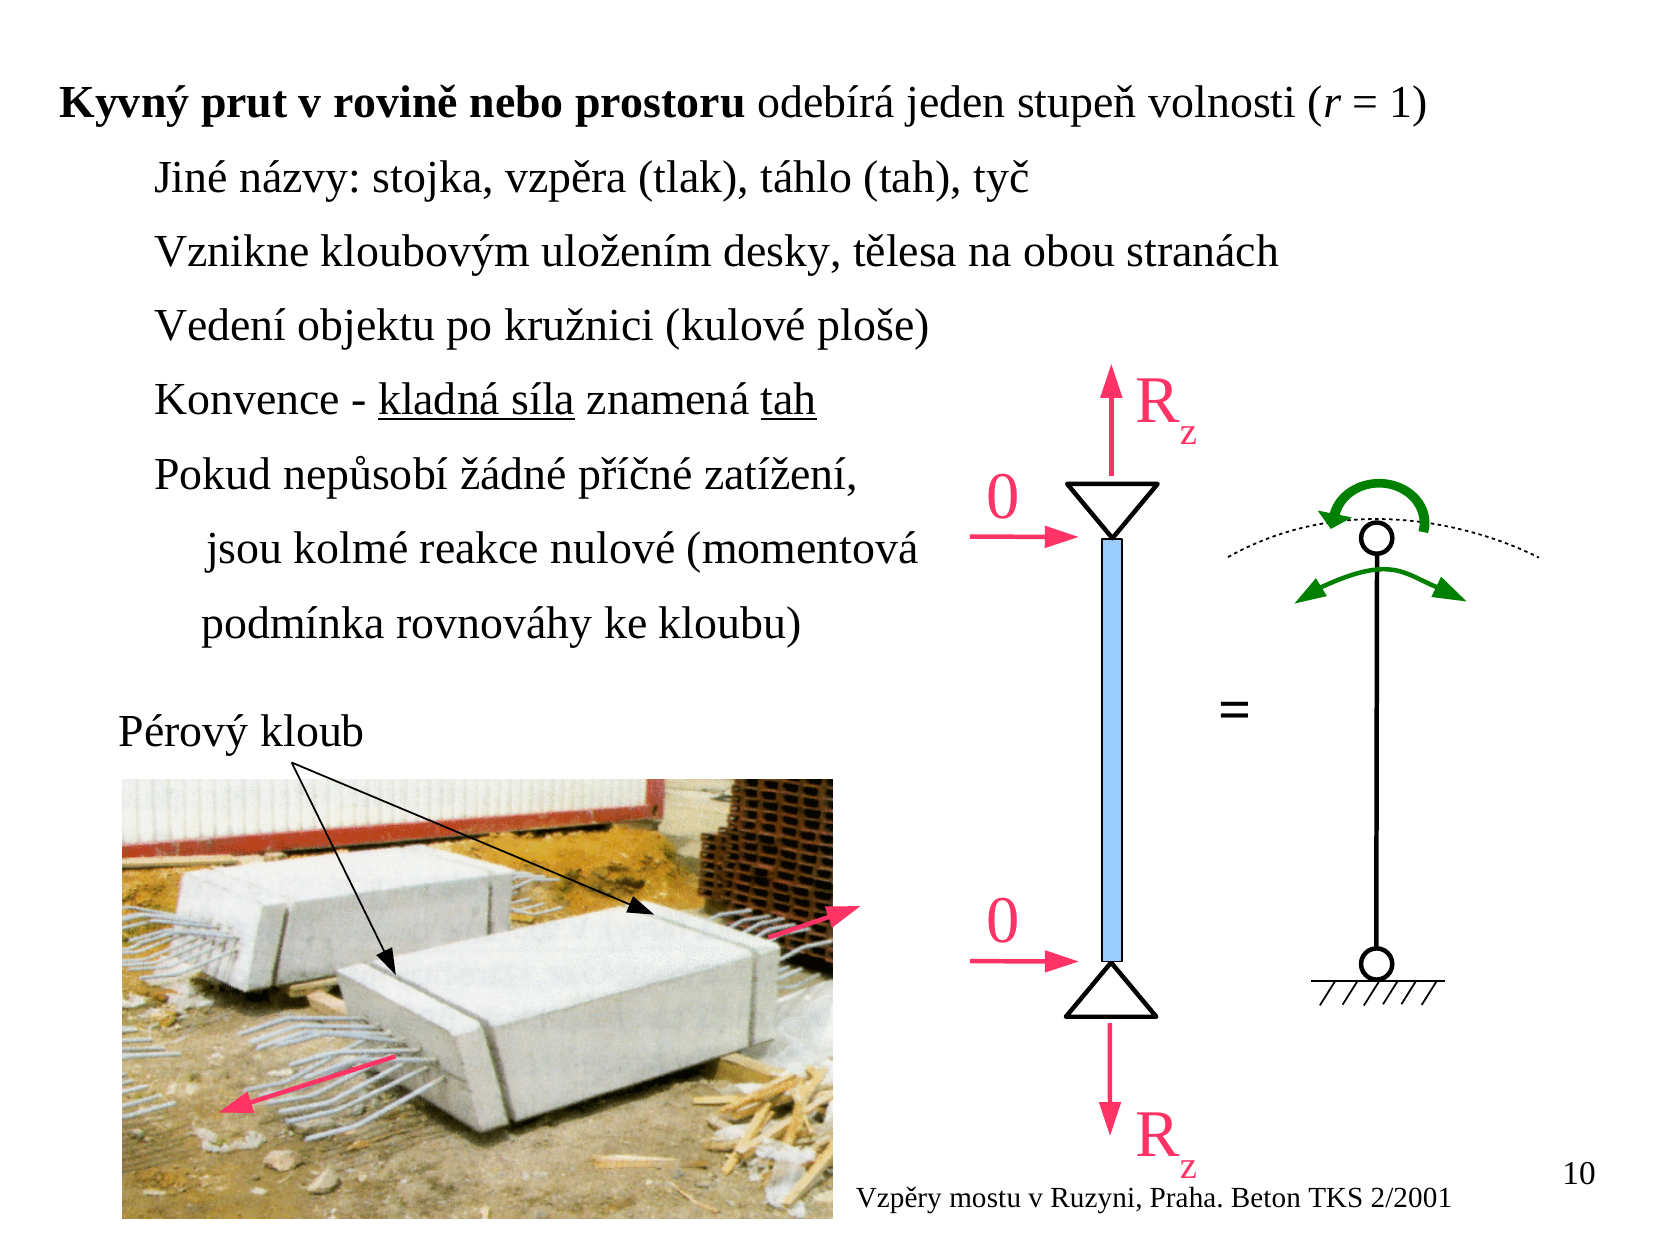

# Kyvný prut v rovině nebo prostoru odebírá jeden stupeň volnosti (r = 1)
Jiné názvy: stojka, vzpěra (tlak), táhlo (tah), tyč
Vznikne kloubovým uložením desky, tělesa na obou stranách
Vedení objektu po kružnici (kulové ploše)
Konvence - kladná síla znamená tah
Pokud nepůsobí žádné příčné zatížení,
jsou kolmé reakce nulové (momentová
podmínka rovnováhy ke kloubu)
Rz
0
=
Pérový kloub
0
Rz
10
Vzpěry mostu v Ruzyni, Praha. Beton TKS 2/2001